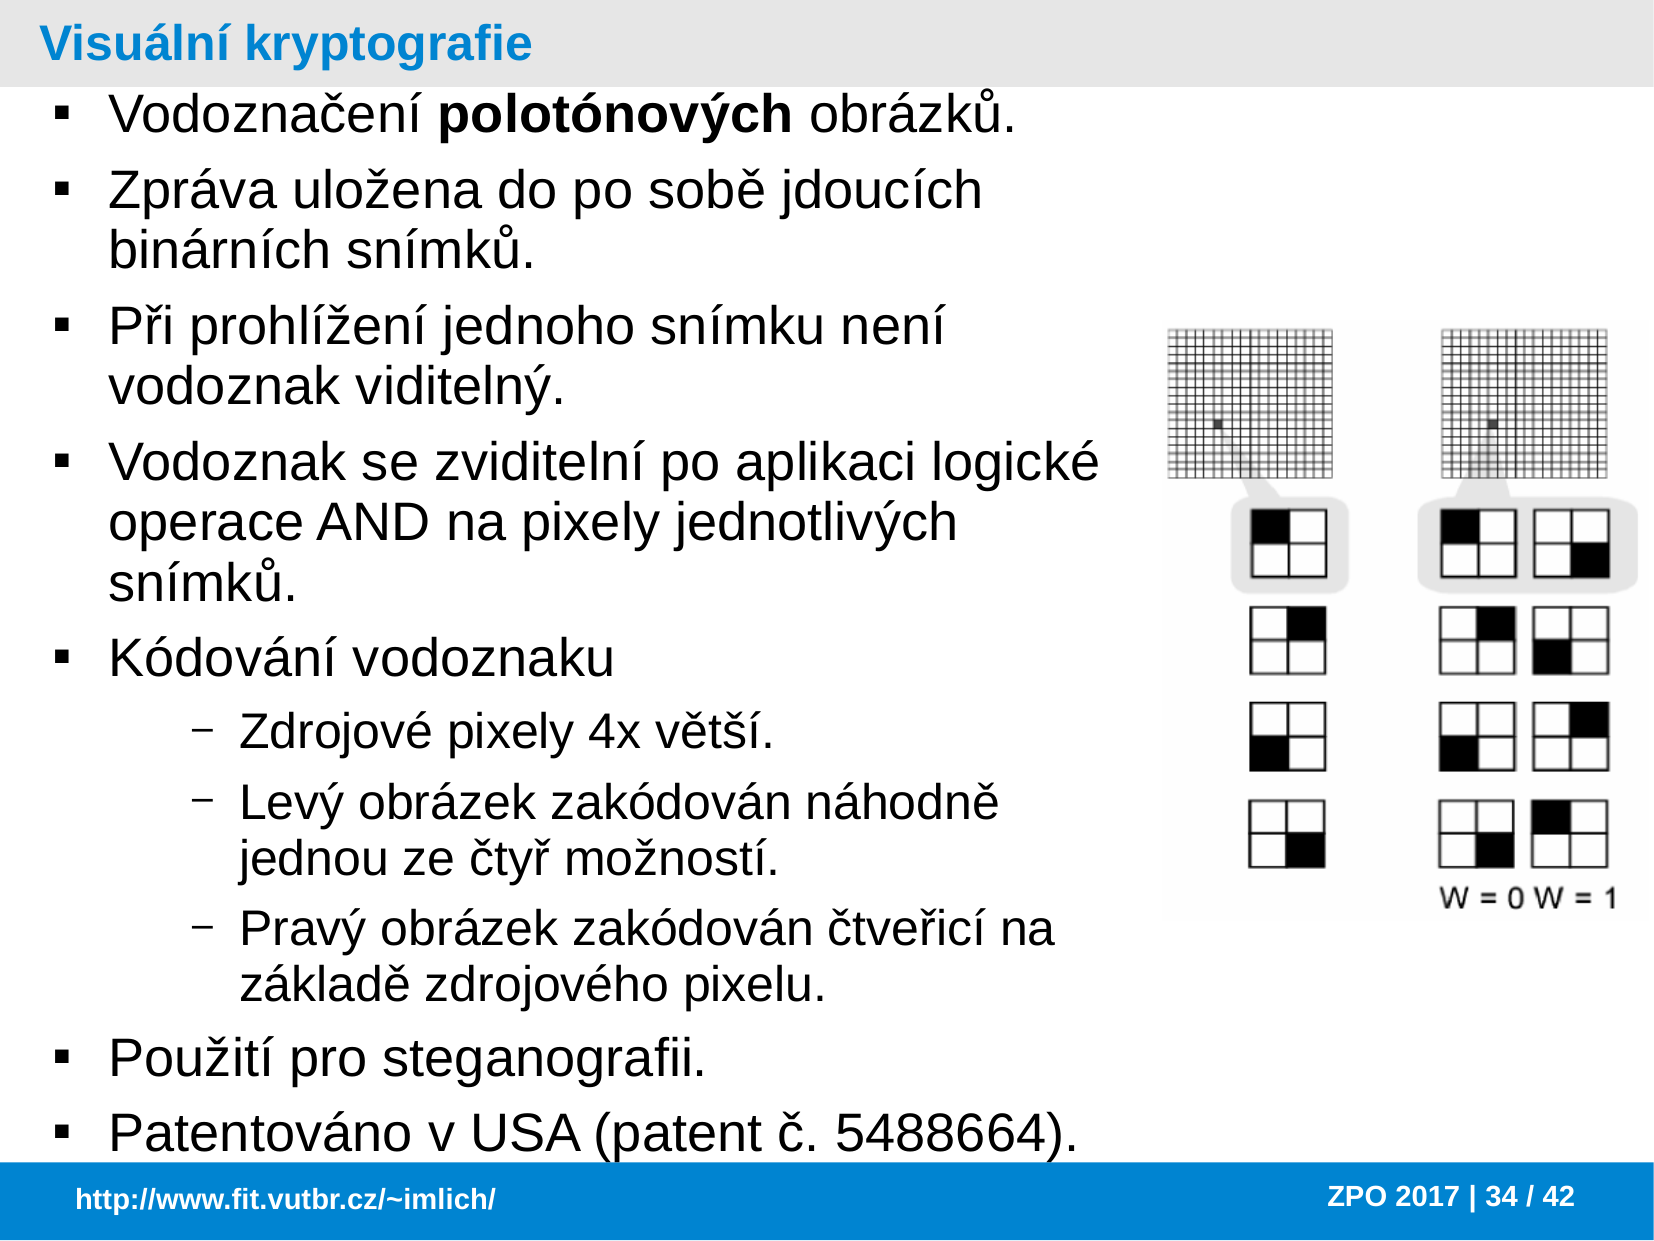

# Visuální kryptografie
Vodoznačení polotónových obrázků.
Zpráva uložena do po sobě jdoucích binárních snímků.
Při prohlížení jednoho snímku není vodoznak viditelný.
Vodoznak se zviditelní po aplikaci logické operace AND na pixely jednotlivých snímků.
Kódování vodoznaku
Zdrojové pixely 4x větší.
Levý obrázek zakódován náhodně jednou ze čtyř možností.
Pravý obrázek zakódován čtveřicí na základě zdrojového pixelu.
Použití pro steganografii.
Patentováno v USA (patent č. 5488664).